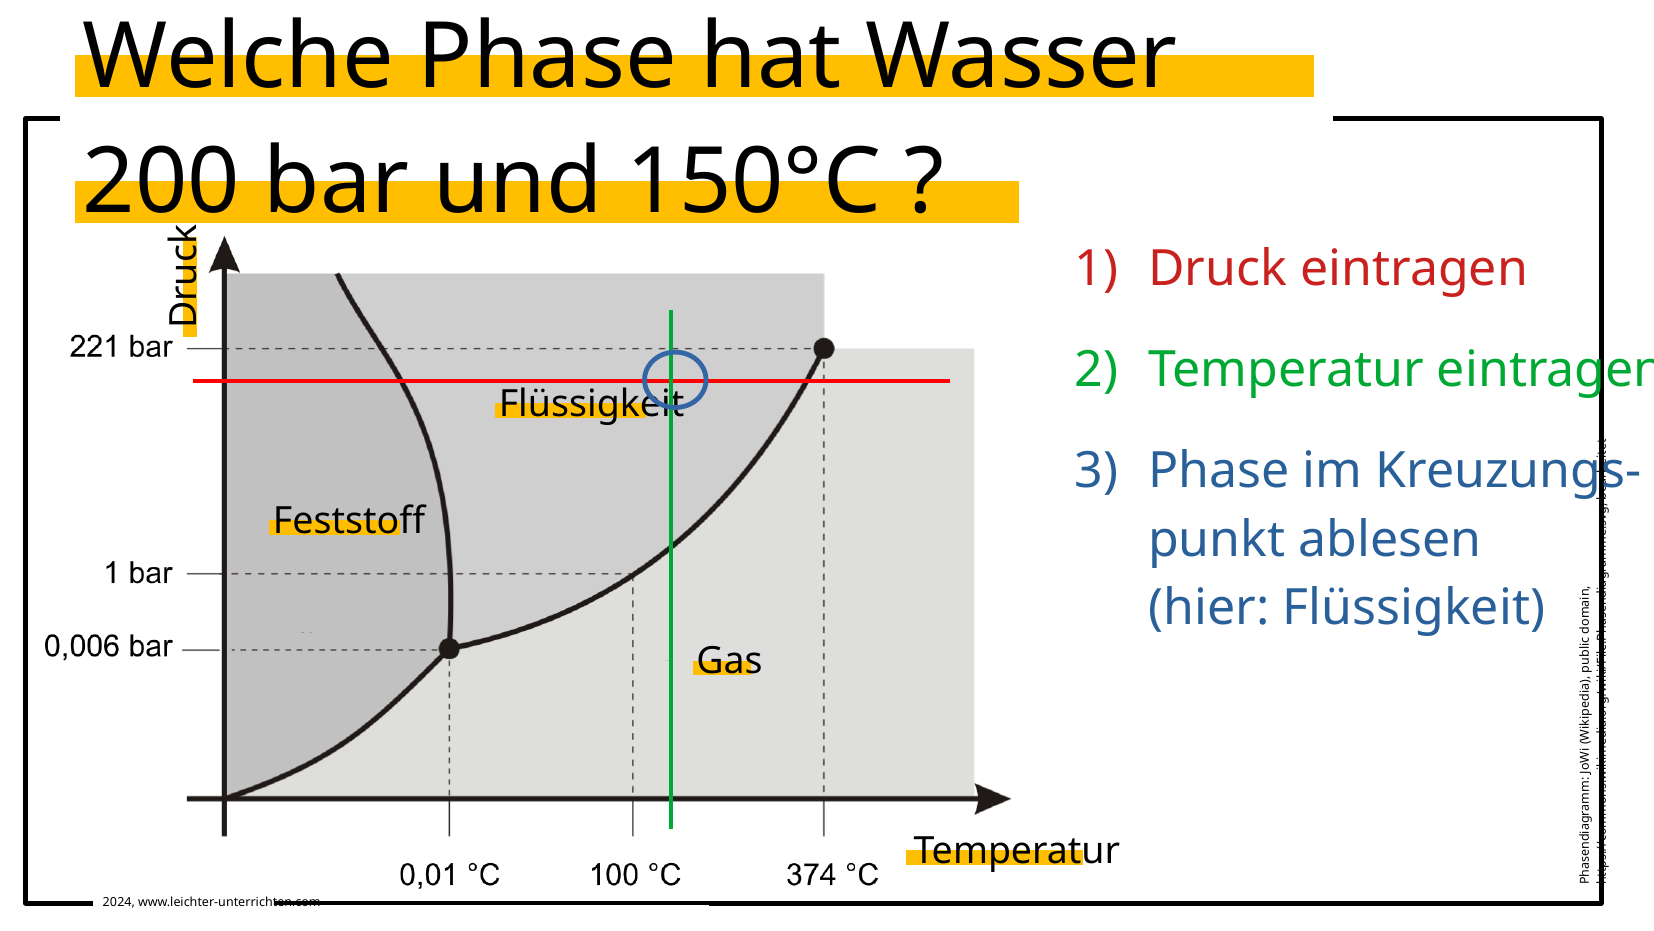

# Welche Phase hat Wasser 200 bar und 150°C ?
1)	Druck eintragen
Druck
2)	Temperatur eintragen
Flüssigkeit
3)	Phase im Kreuzungs-
	punkt ablesen
	(hier: Flüssigkeit)
Feststoff
Phasendiagramm: JoWi (Wikipedia), public domain, https://commons.wikimedia.org/wiki/File:Phasendiagramme.svg, bearbeitet
Gas
Temperatur